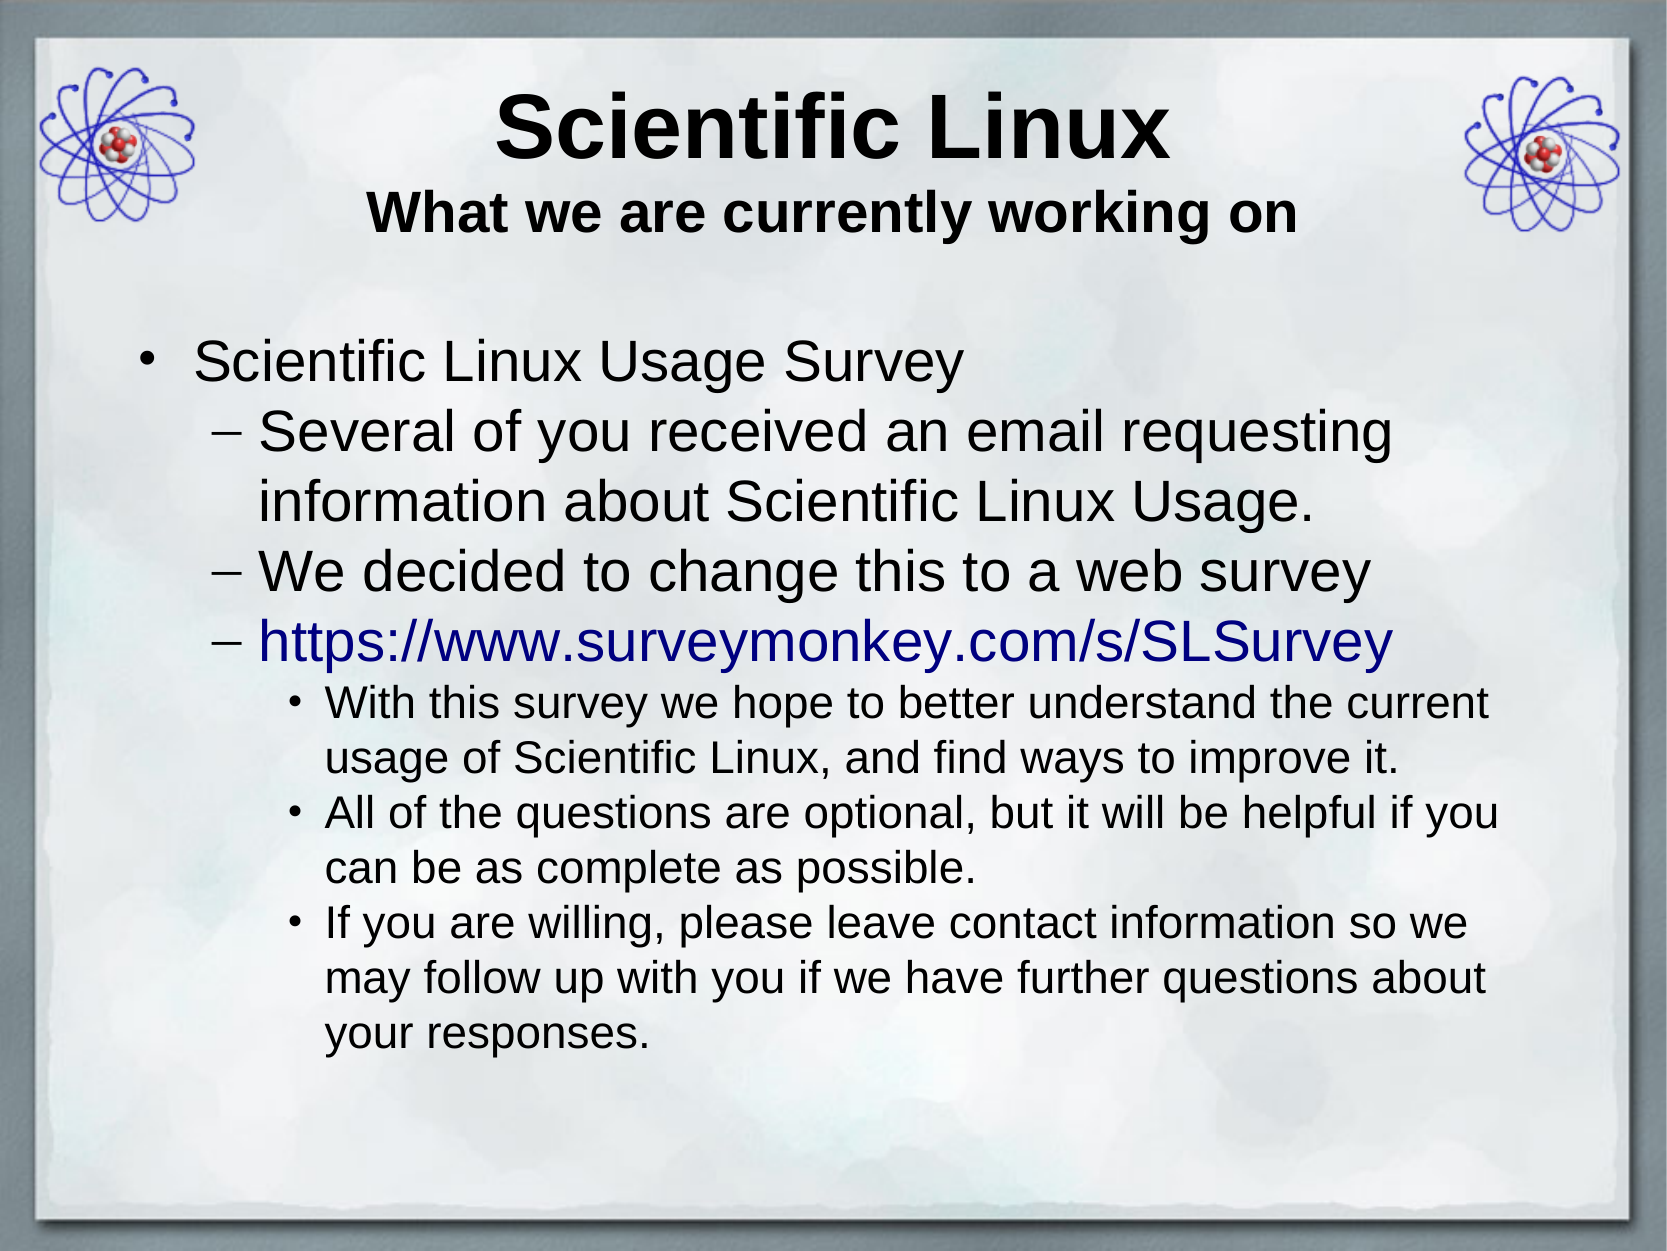

# Scientific Linux What we are currently working on
Scientific Linux Usage Survey
Several of you received an email requesting information about Scientific Linux Usage.
We decided to change this to a web survey
https://www.surveymonkey.com/s/SLSurvey
With this survey we hope to better understand the current usage of Scientific Linux, and find ways to improve it.
All of the questions are optional, but it will be helpful if you can be as complete as possible.
If you are willing, please leave contact information so we may follow up with you if we have further questions about your responses.